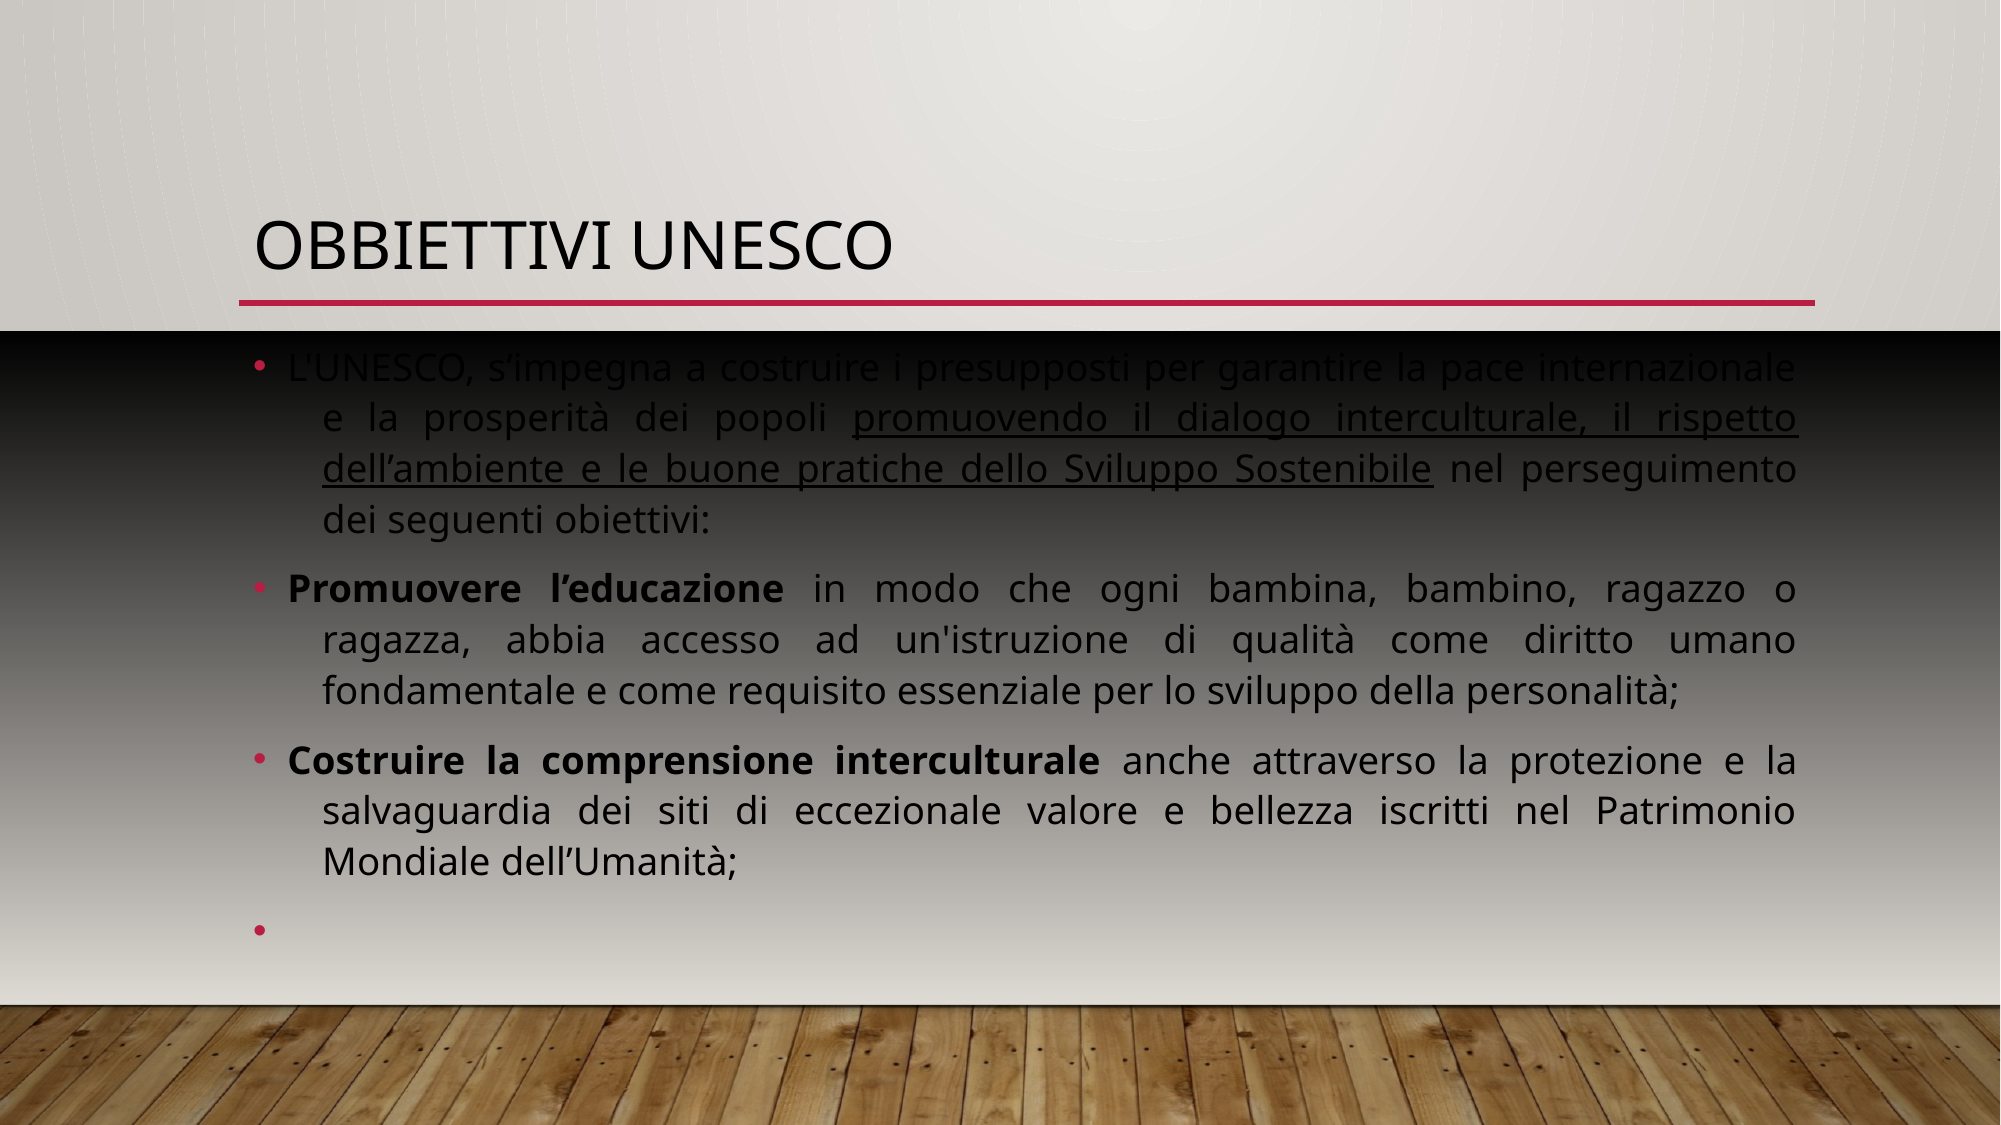

# Obbiettivi unesco
L'UNESCO, s’impegna a costruire i presupposti per garantire la pace internazionale e la prosperità dei popoli promuovendo il dialogo interculturale, il rispetto dell’ambiente e le buone pratiche dello Sviluppo Sostenibile nel perseguimento dei seguenti obiettivi:
Promuovere l’educazione in modo che ogni bambina, bambino, ragazzo o ragazza, abbia accesso ad un'istruzione di qualità come diritto umano fondamentale e come requisito essenziale per lo sviluppo della personalità;
Costruire la comprensione interculturale anche attraverso la protezione e la salvaguardia dei siti di eccezionale valore e bellezza iscritti nel Patrimonio Mondiale dell’Umanità;